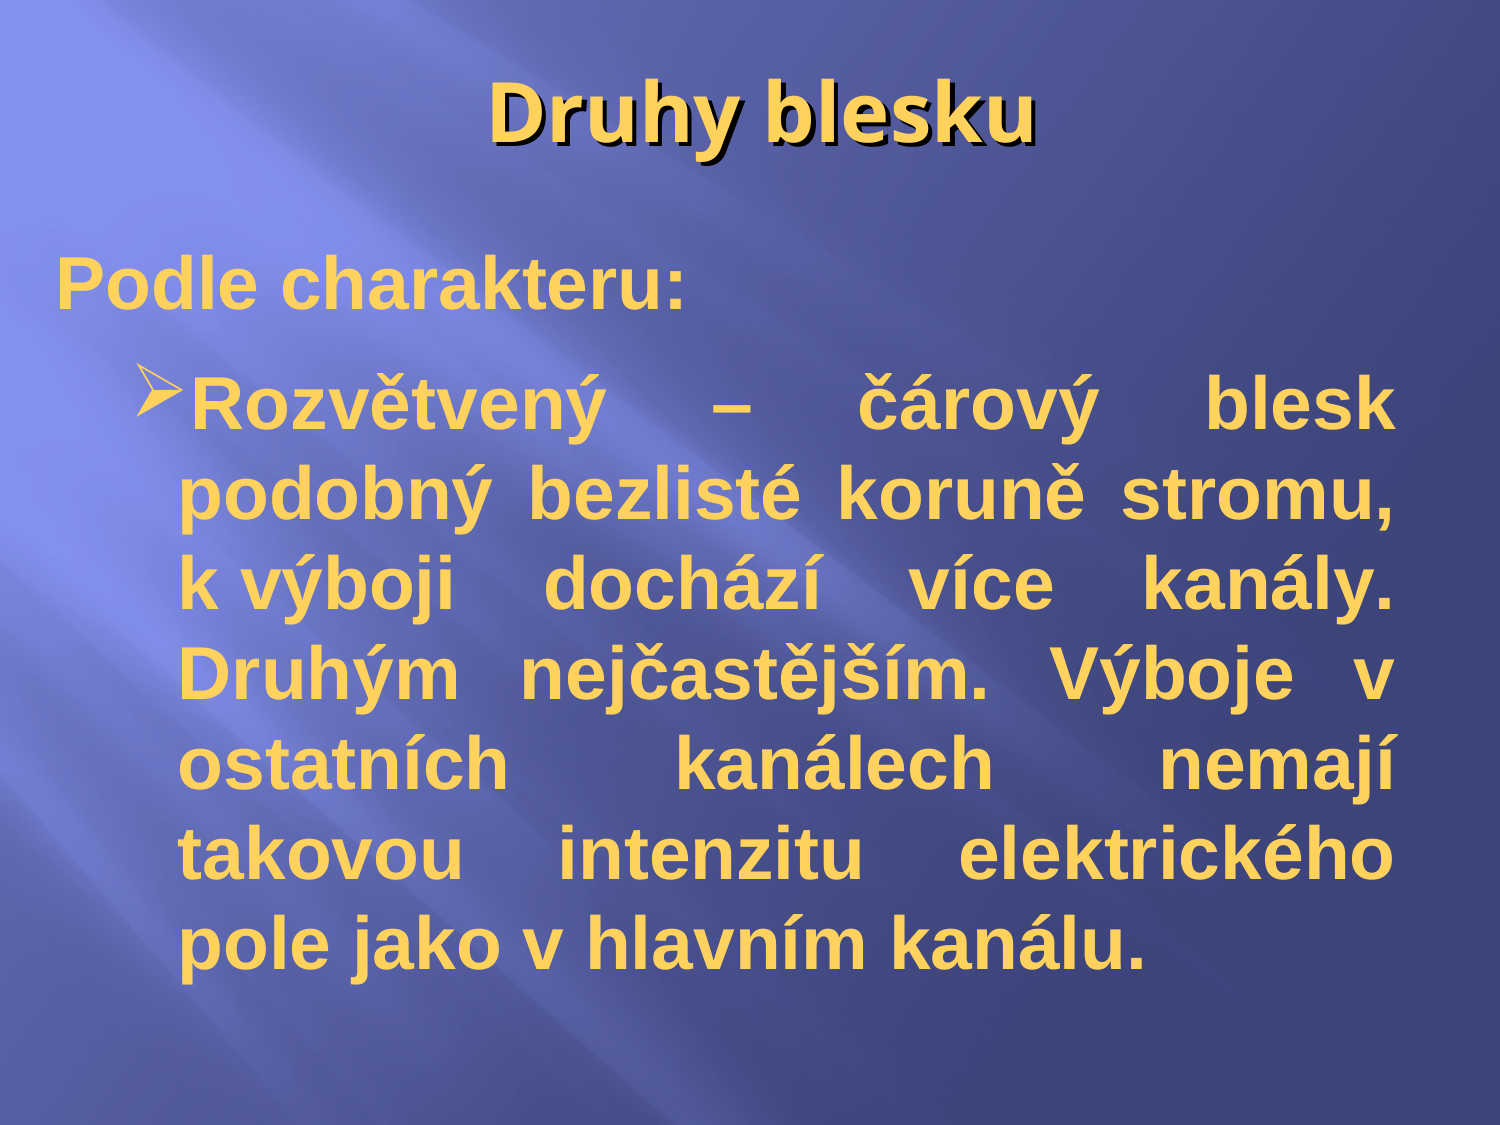

# Druhy blesku
Podle charakteru:
Rozvětvený – čárový blesk podobný bezlisté koruně stromu, k výboji dochází více kanály. Druhým nejčastějším. Výboje v ostatních kanálech nemají takovou intenzitu elektrického pole jako v hlavním kanálu.